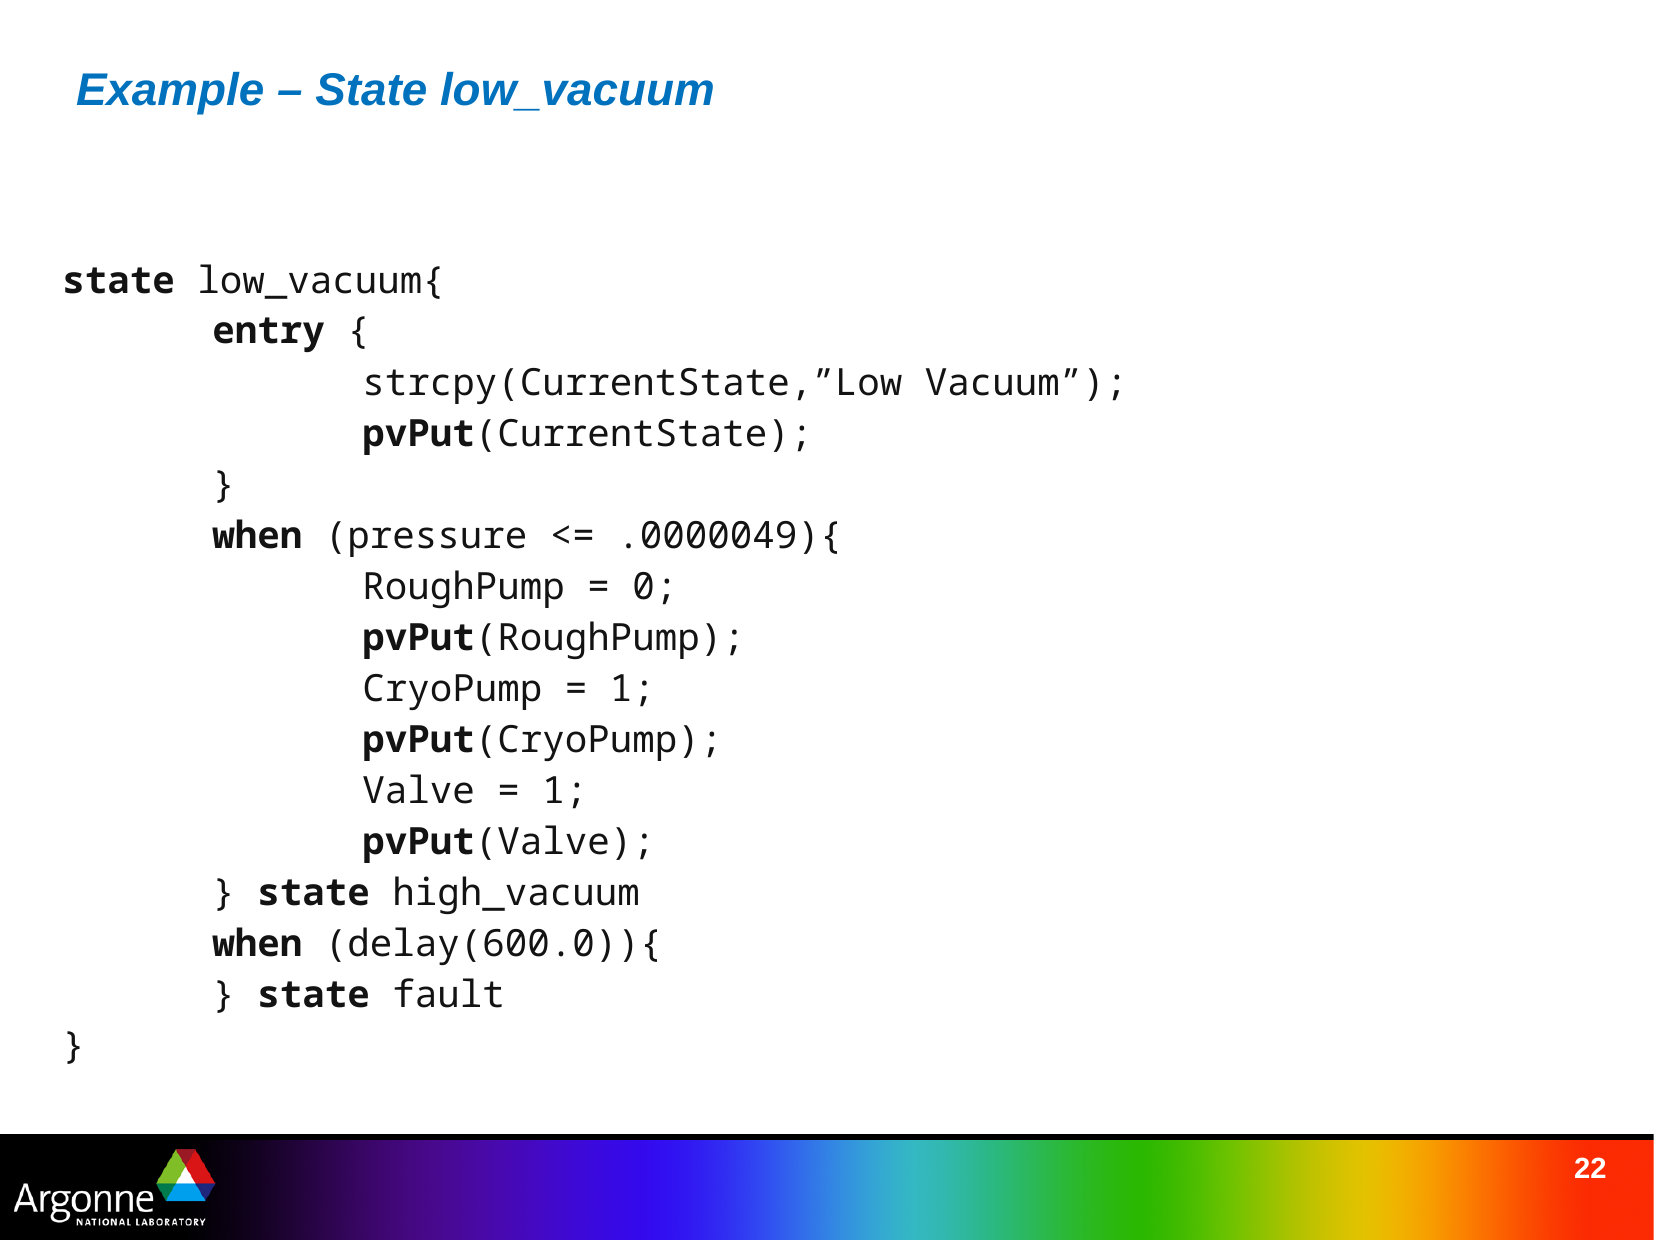

# Example – State low_vacuum
state low_vacuum{
	entry {
		strcpy(CurrentState,”Low Vacuum”);
		pvPut(CurrentState);
	}
	when (pressure <= .0000049){
		RoughPump = 0;
		pvPut(RoughPump);
		CryoPump = 1;
		pvPut(CryoPump);
		Valve = 1;
		pvPut(Valve);
	} state high_vacuum
	when (delay(600.0)){
	} state fault
}
22